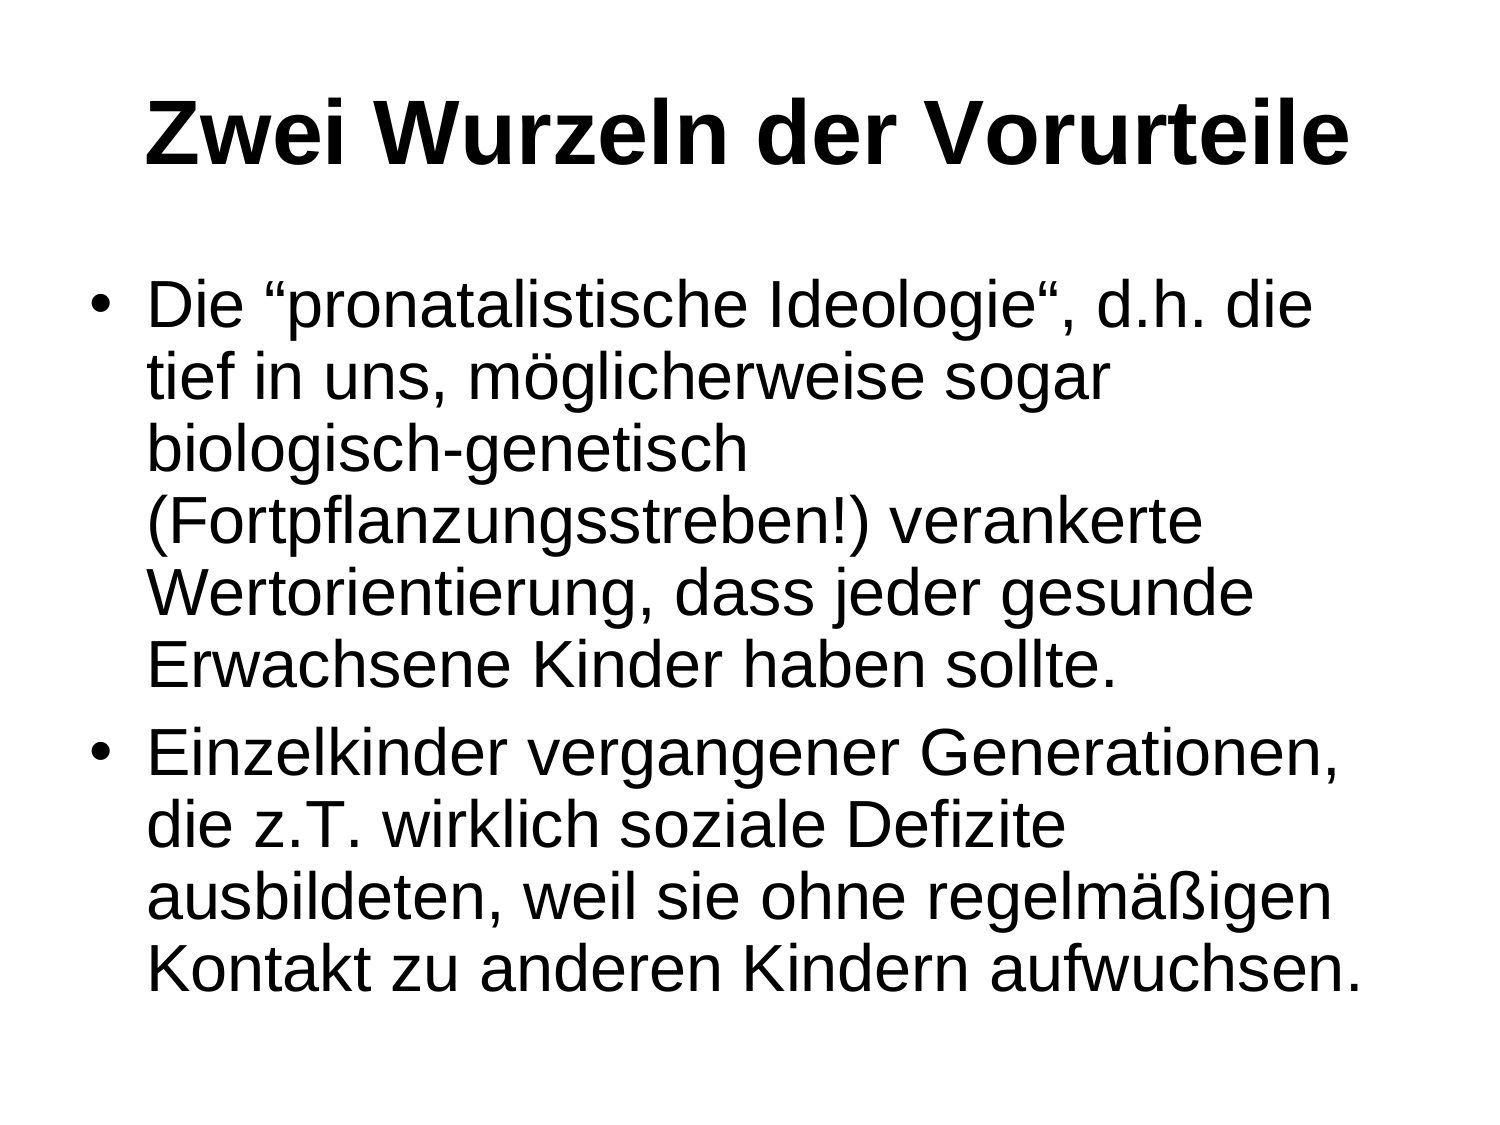

# Zwei Wurzeln der Vorurteile
Die “pronatalistische Ideologie“, d.h. die tief in uns, möglicherweise sogar biologisch-genetisch (Fortpflanzungsstreben!) verankerte Wertorientierung, dass jeder gesunde Erwachsene Kinder haben sollte.
Einzelkinder vergangener Generationen, die z.T. wirklich soziale Defizite ausbildeten, weil sie ohne regelmäßigen Kontakt zu anderen Kindern aufwuchsen.